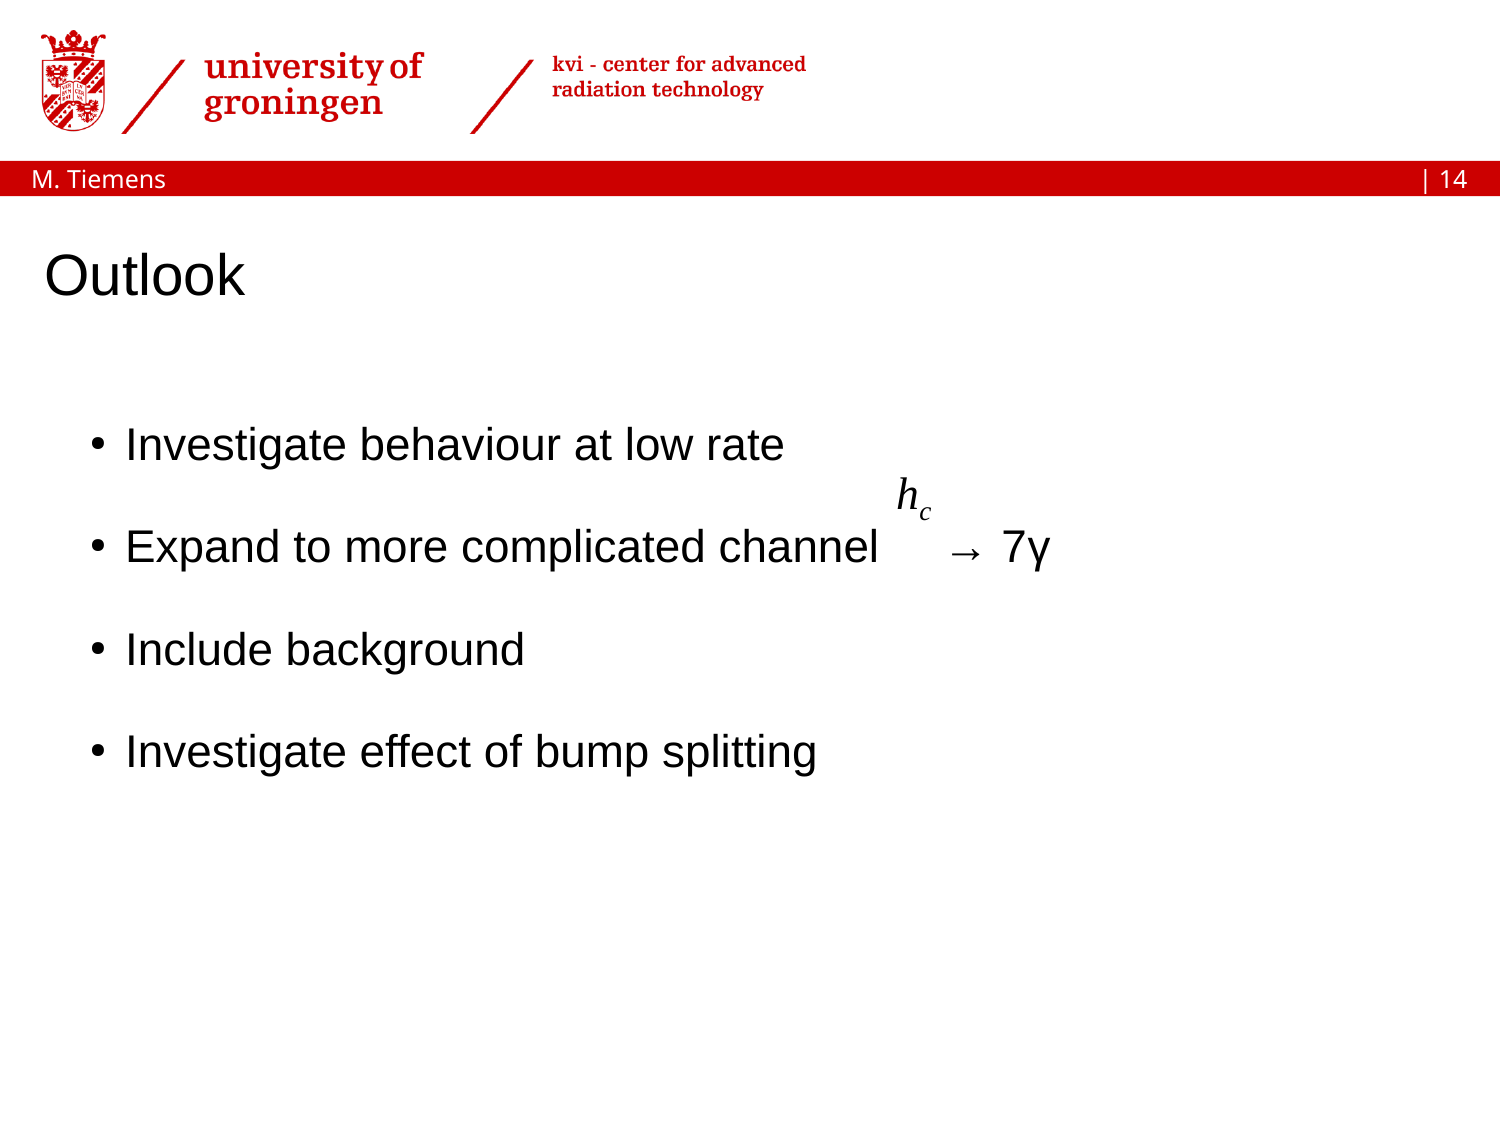

M. Tiemens
Outlook
Investigate behaviour at low rate
Expand to more complicated channel → 7γ
Include background
Investigate effect of bump splitting